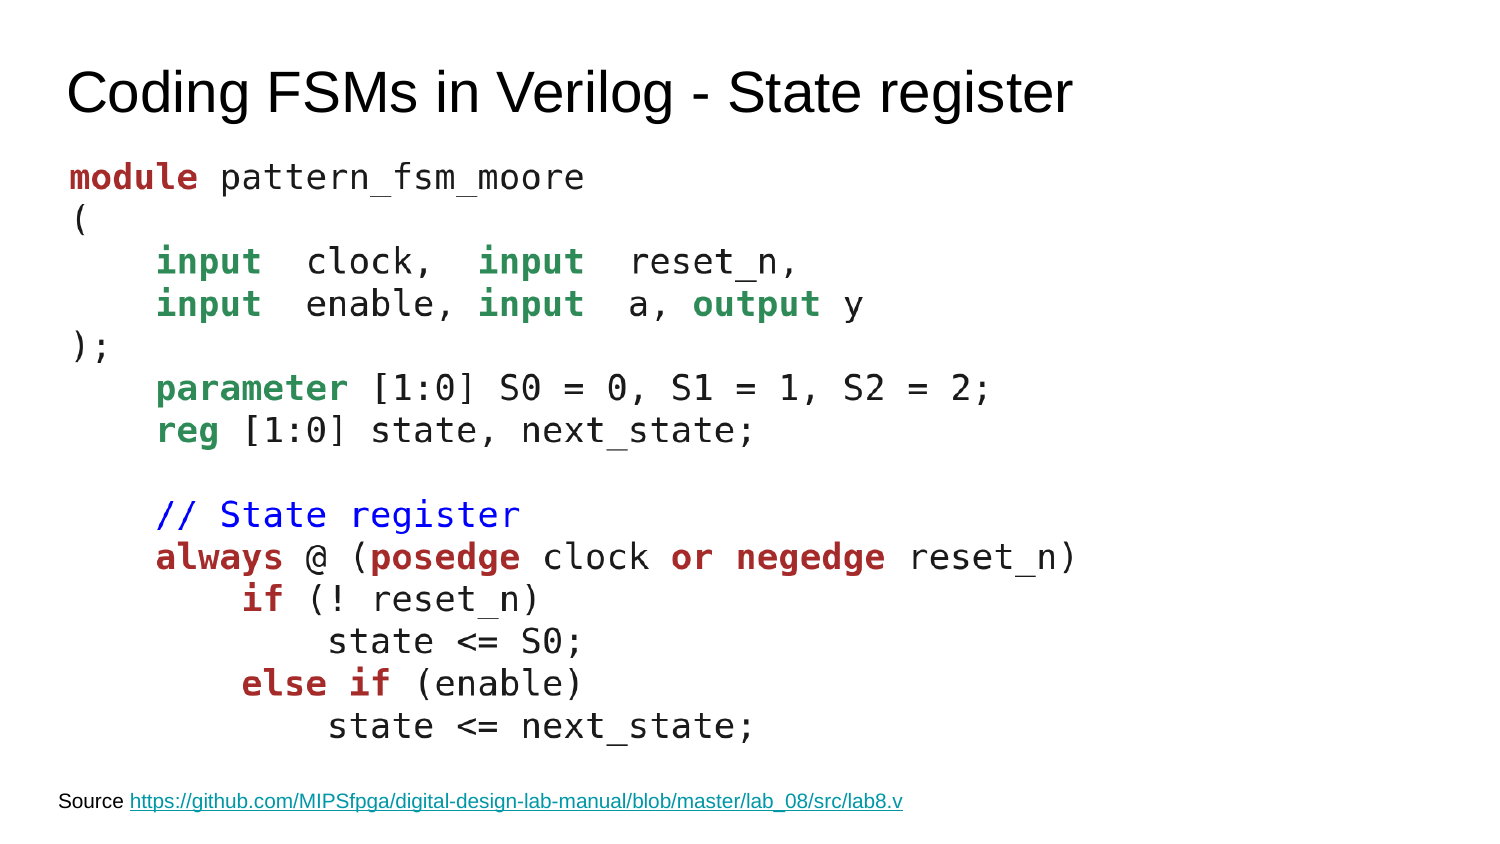

# Coding FSMs in Verilog - State register
Source https://github.com/MIPSfpga/digital-design-lab-manual/blob/master/lab_08/src/lab8.v